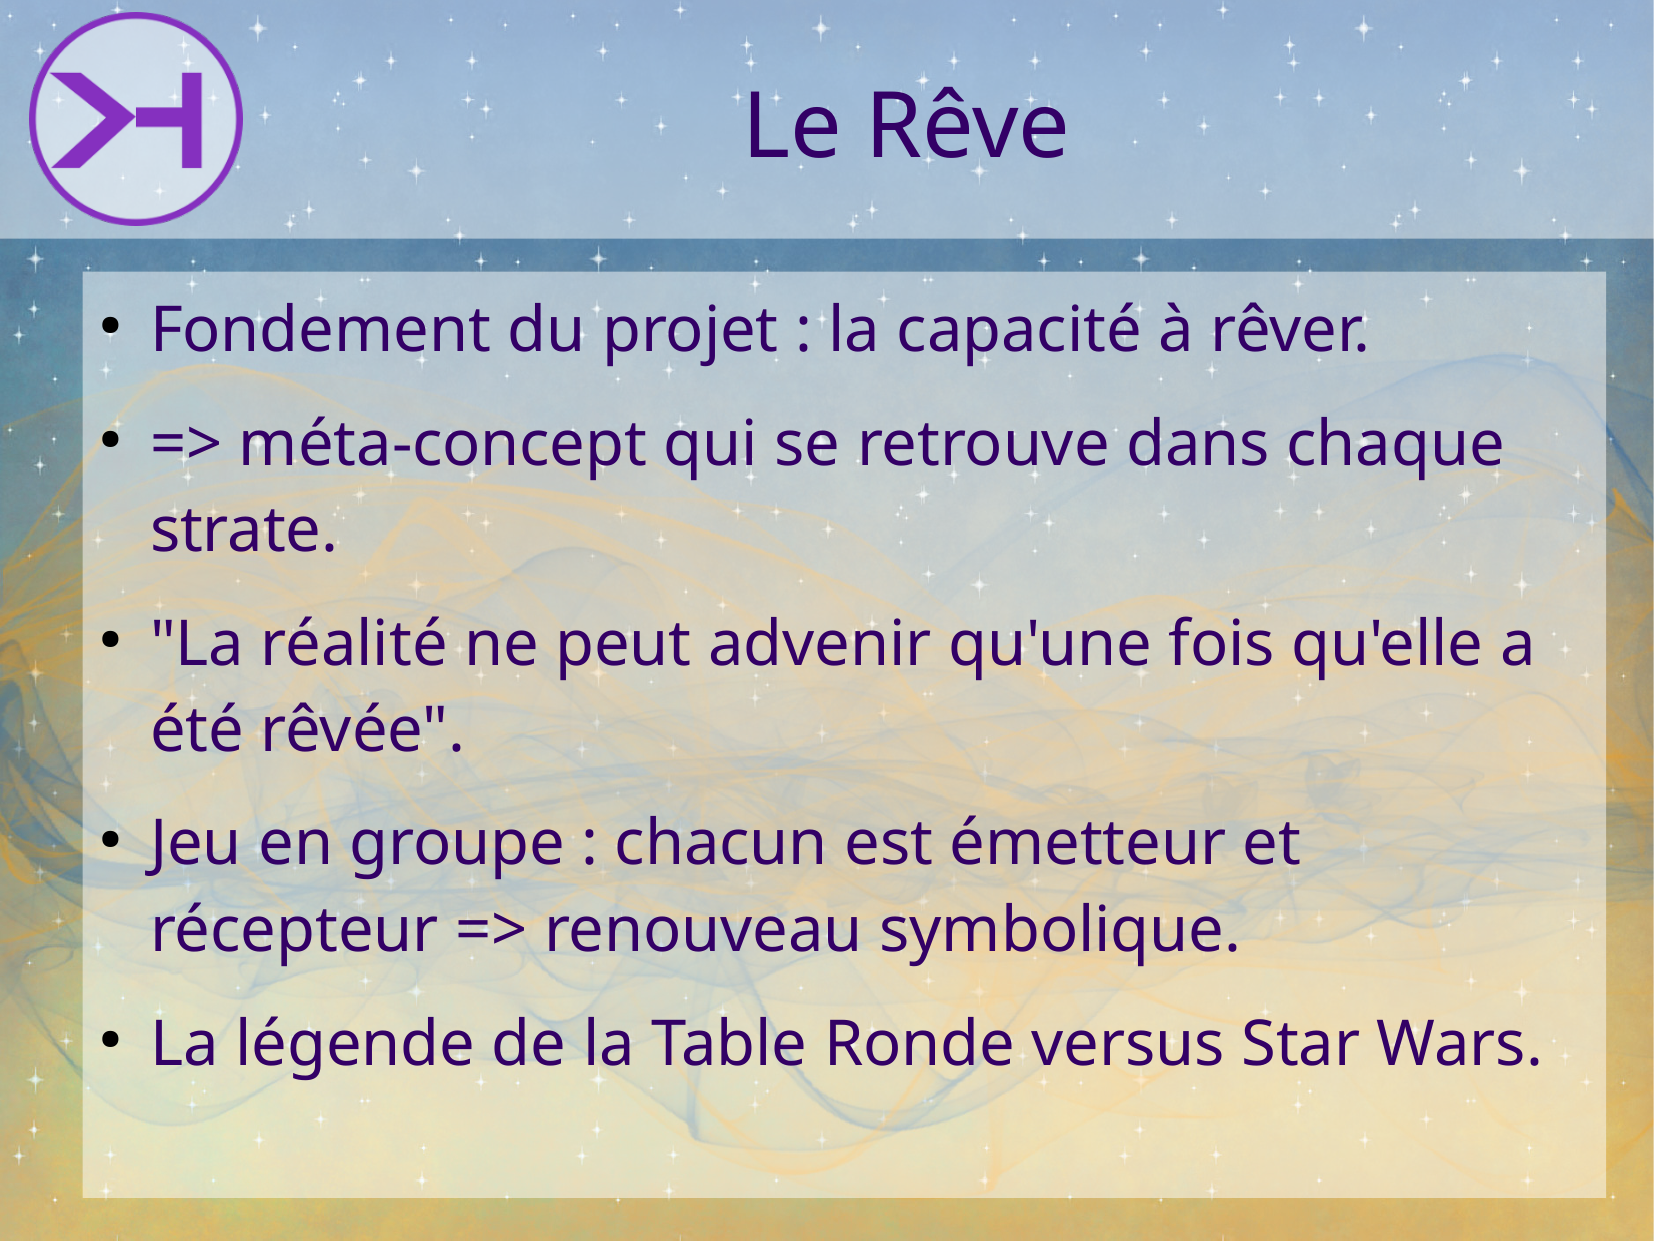

# Le Rêve
Fondement du projet : la capacité à rêver.
=> méta-concept qui se retrouve dans chaque strate.
"La réalité ne peut advenir qu'une fois qu'elle a été rêvée".
Jeu en groupe : chacun est émetteur et récepteur => renouveau symbolique.
La légende de la Table Ronde versus Star Wars.